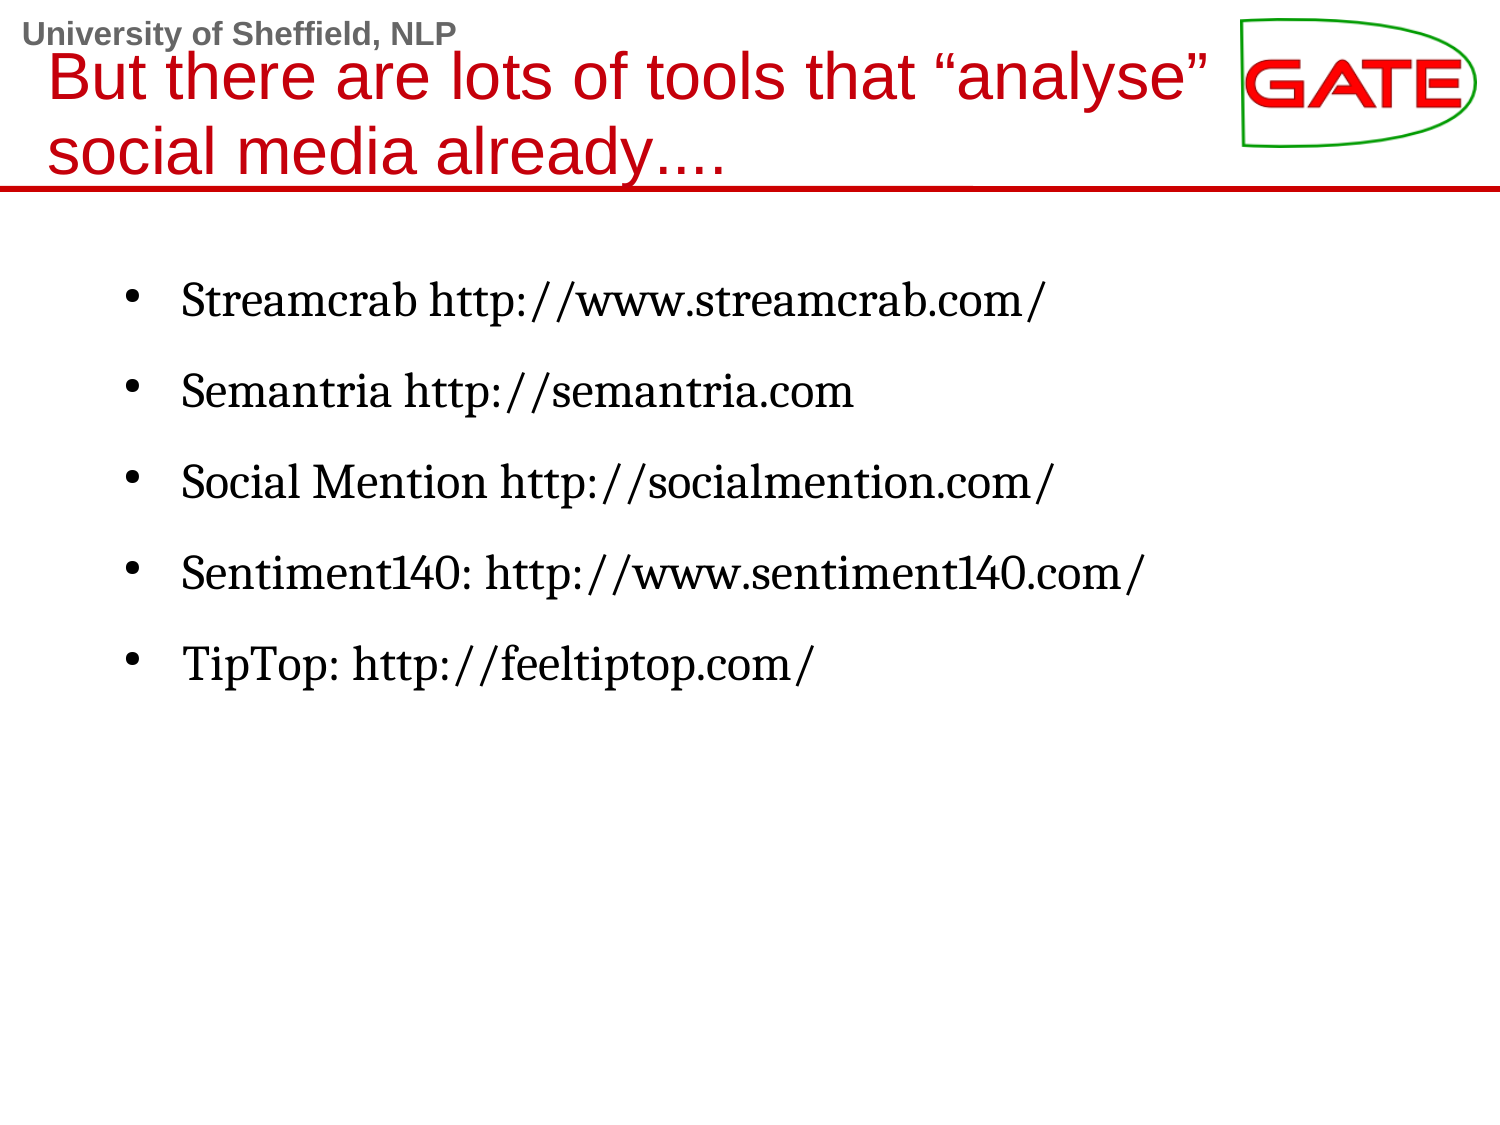

# But there are lots of tools that “analyse” social media already....
Streamcrab http://www.streamcrab.com/
Semantria http://semantria.com
Social Mention http://socialmention.com/
Sentiment140: http://www.sentiment140.com/
TipTop: http://feeltiptop.com/